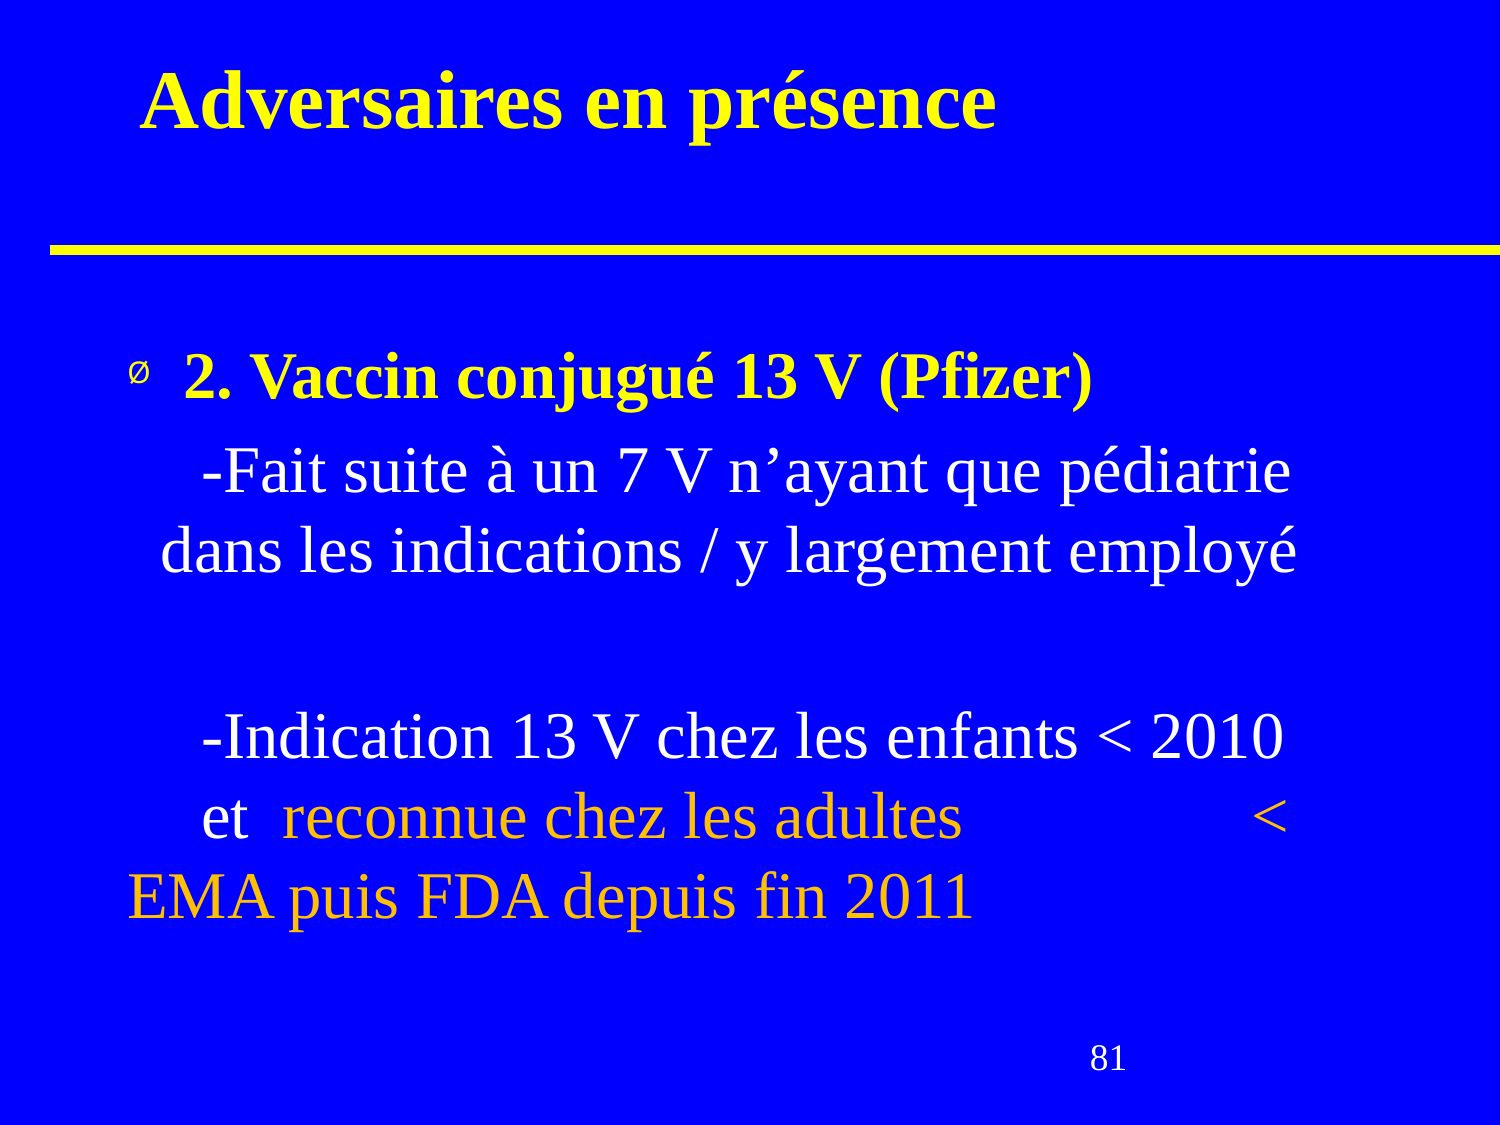

# Adversaires en présence
2. Vaccin conjugué 13 V (Pfizer)
	-Fait suite à un 7 V n’ayant que pédiatrie dans les indications / y largement employé
	-Indication 13 V chez les enfants < 2010		et reconnue chez les adultes 				 < EMA puis FDA depuis fin 2011